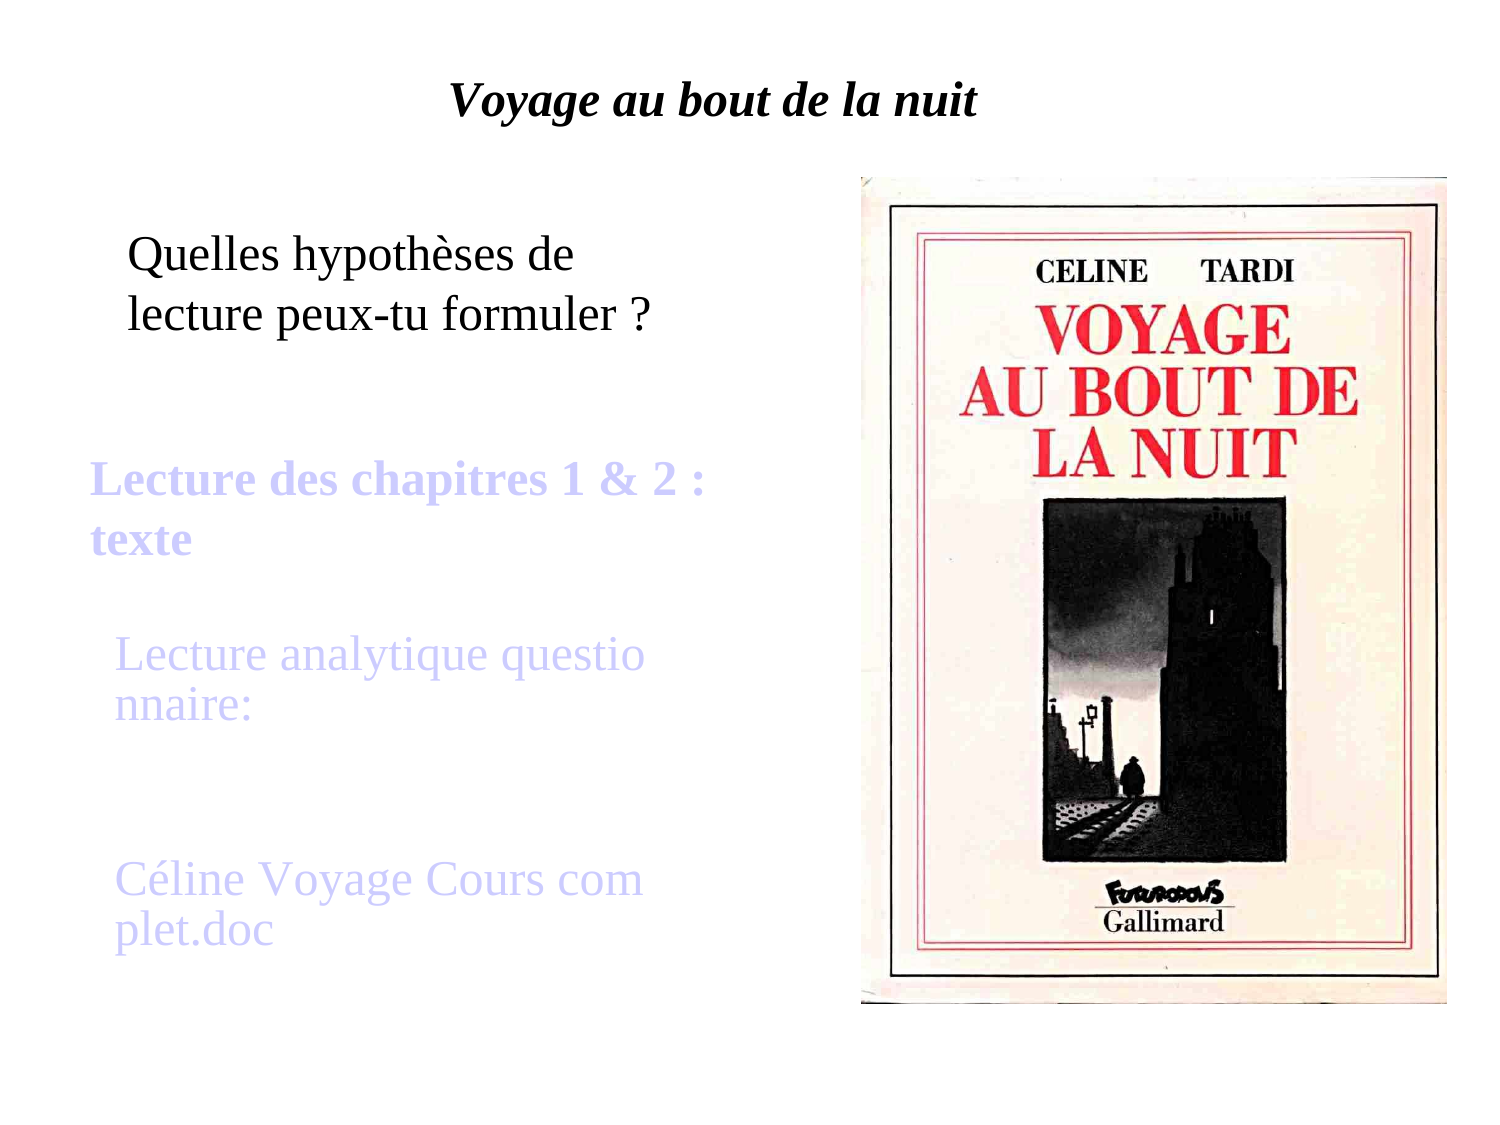

# Voyage au bout de la nuit
Quelles hypothèses de lecture peux-tu formuler ?
Lecture des chapitres 1 & 2 : texte
Lecture analytique questionnaire:
Céline Voyage Cours complet.doc